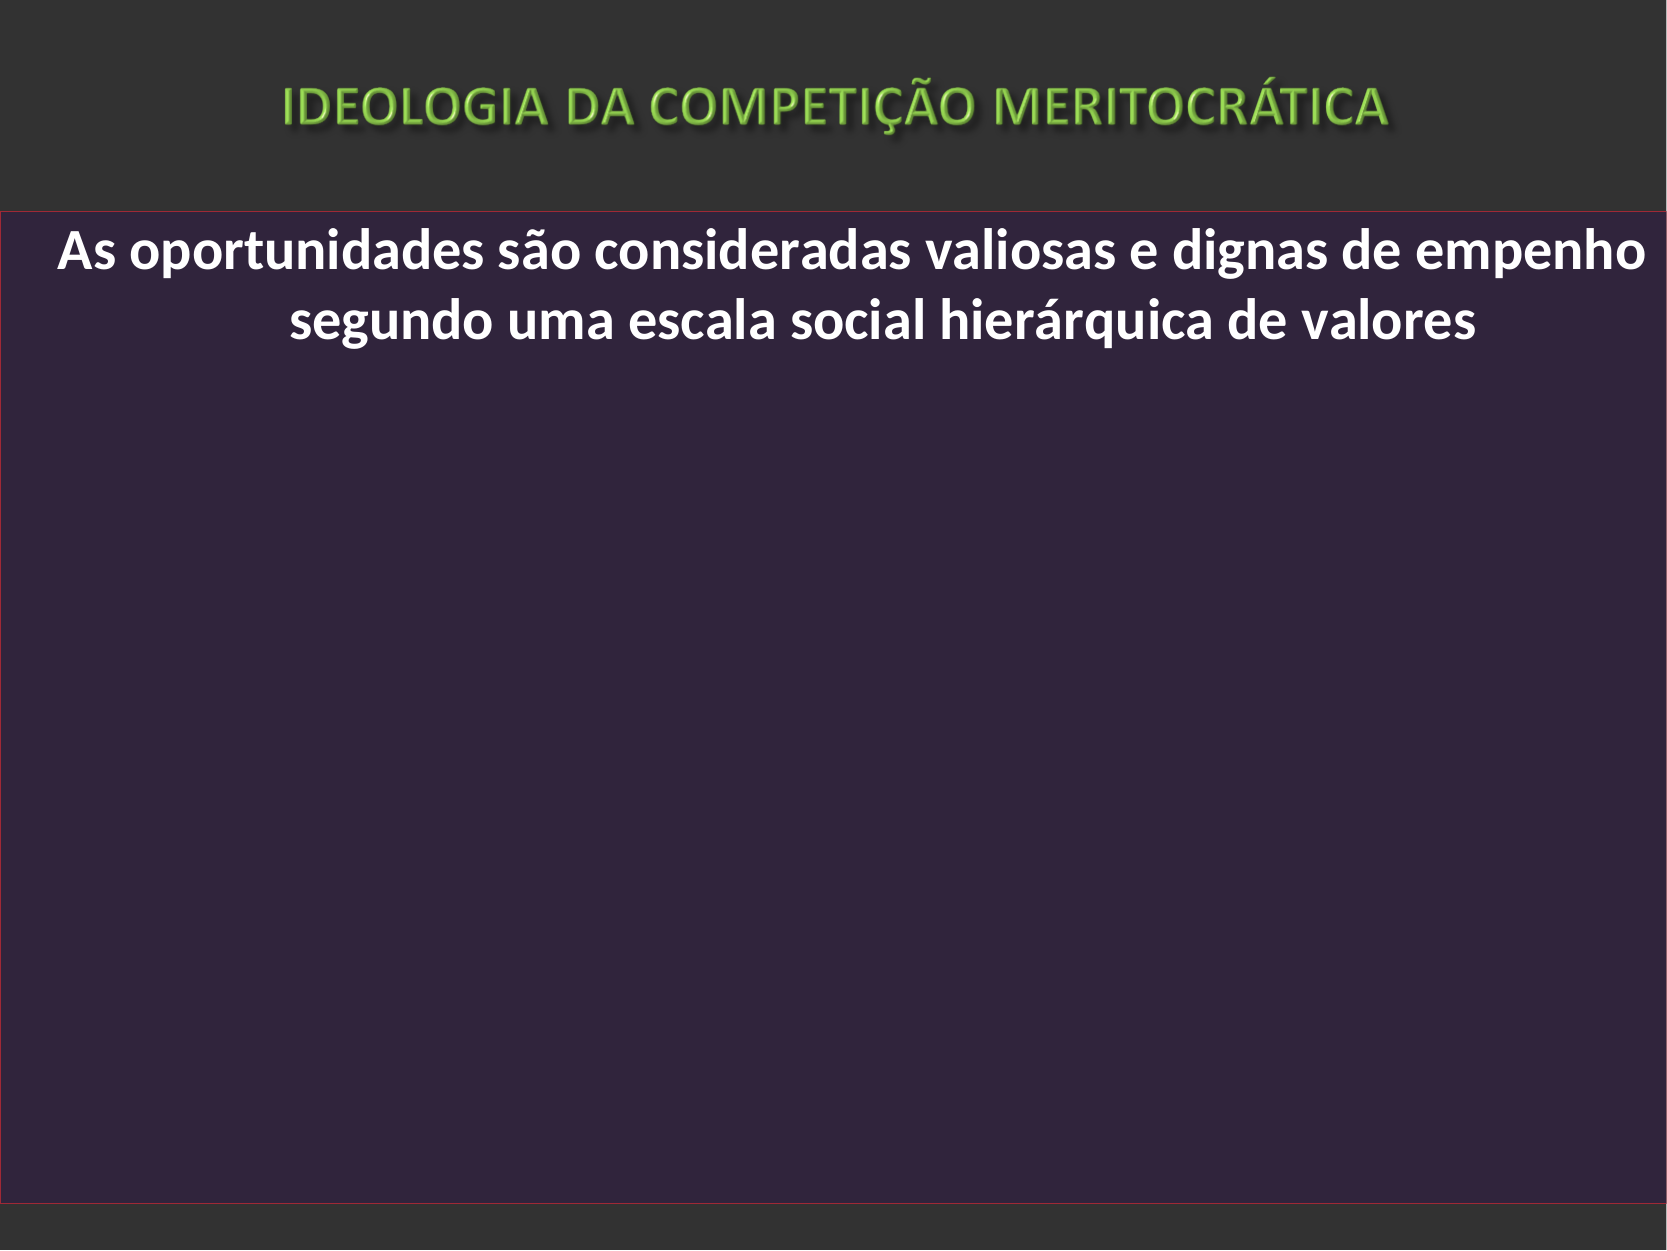

# As oportunidades são consideradas valiosas e dignas de empenho segundo uma escala social hierárquica de valores